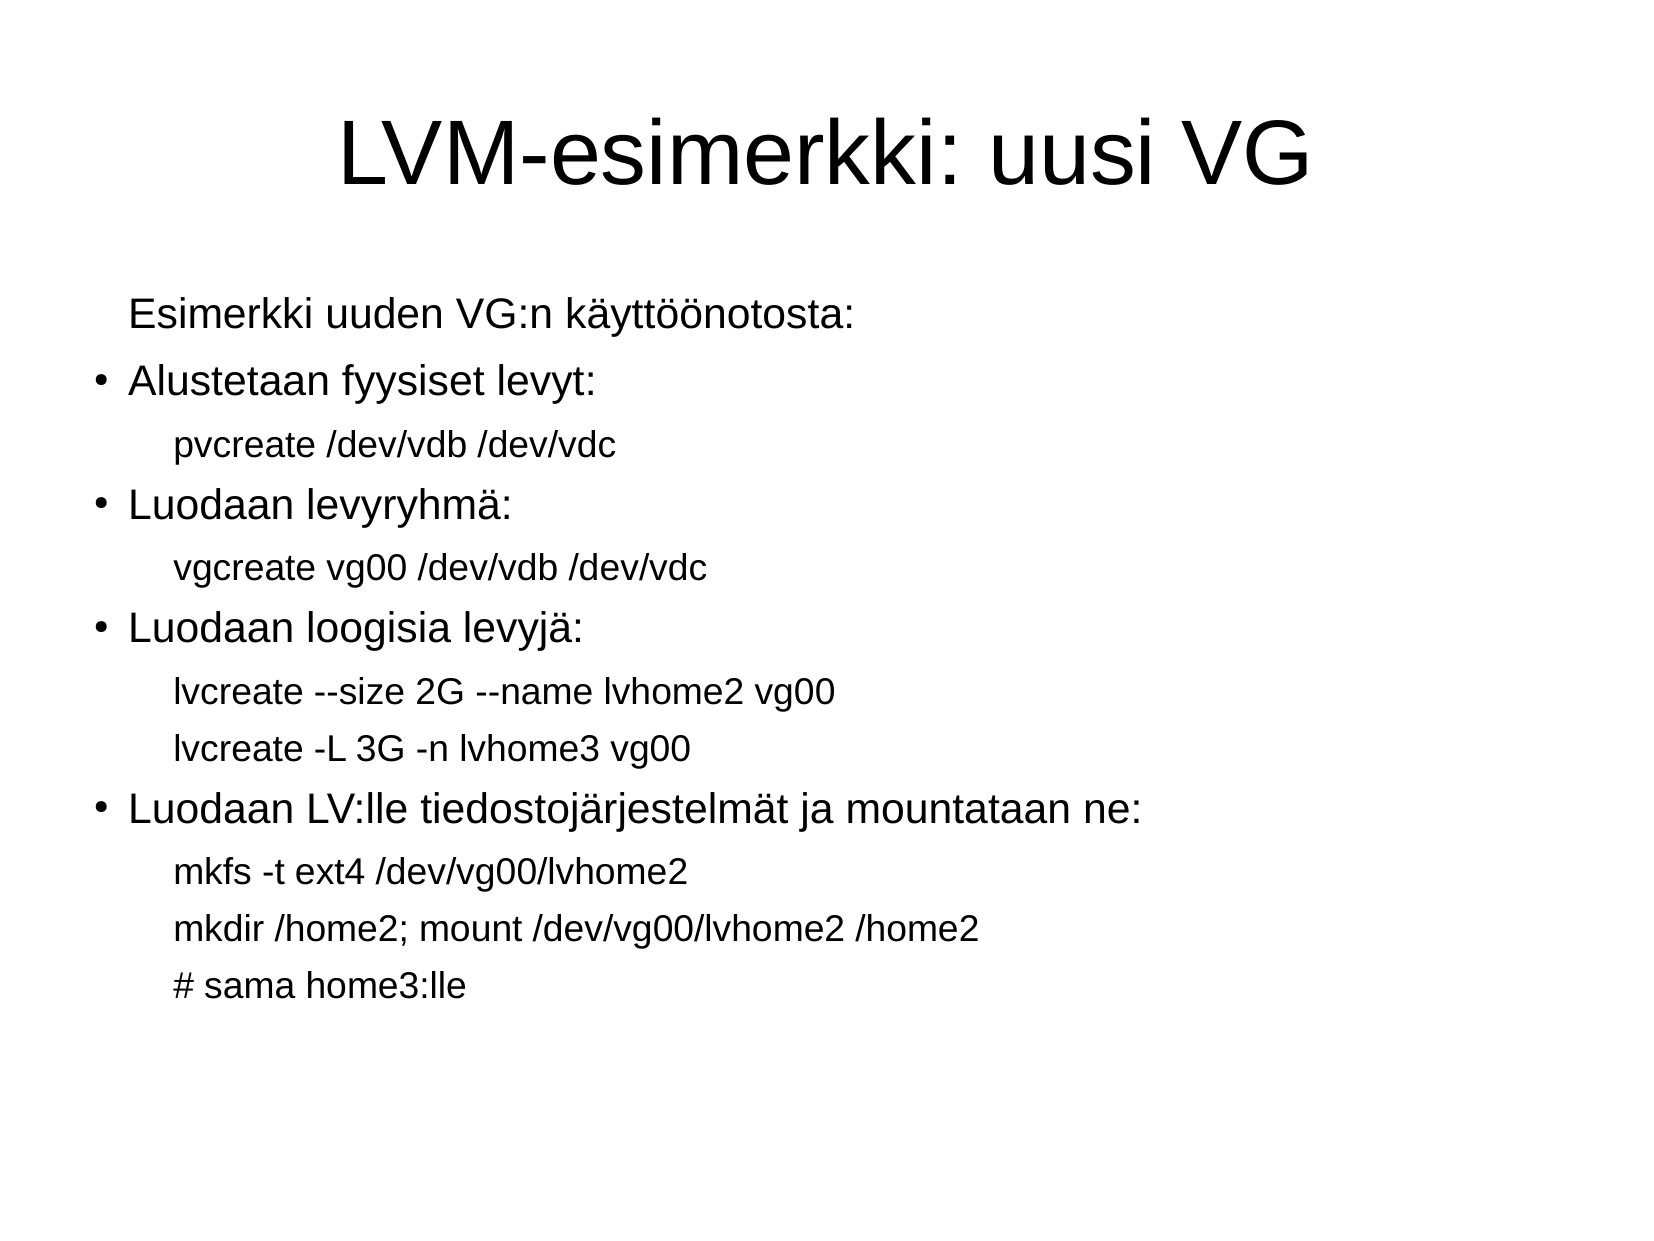

# LVM-esimerkki: uusi VG
Esimerkki uuden VG:n käyttöönotosta:
Alustetaan fyysiset levyt:
pvcreate /dev/vdb /dev/vdc
Luodaan levyryhmä:
vgcreate vg00 /dev/vdb /dev/vdc
Luodaan loogisia levyjä:
lvcreate --size 2G --name lvhome2 vg00
lvcreate -L 3G -n lvhome3 vg00
Luodaan LV:lle tiedostojärjestelmät ja mountataan ne:
mkfs -t ext4 /dev/vg00/lvhome2
mkdir /home2; mount /dev/vg00/lvhome2 /home2
# sama home3:lle